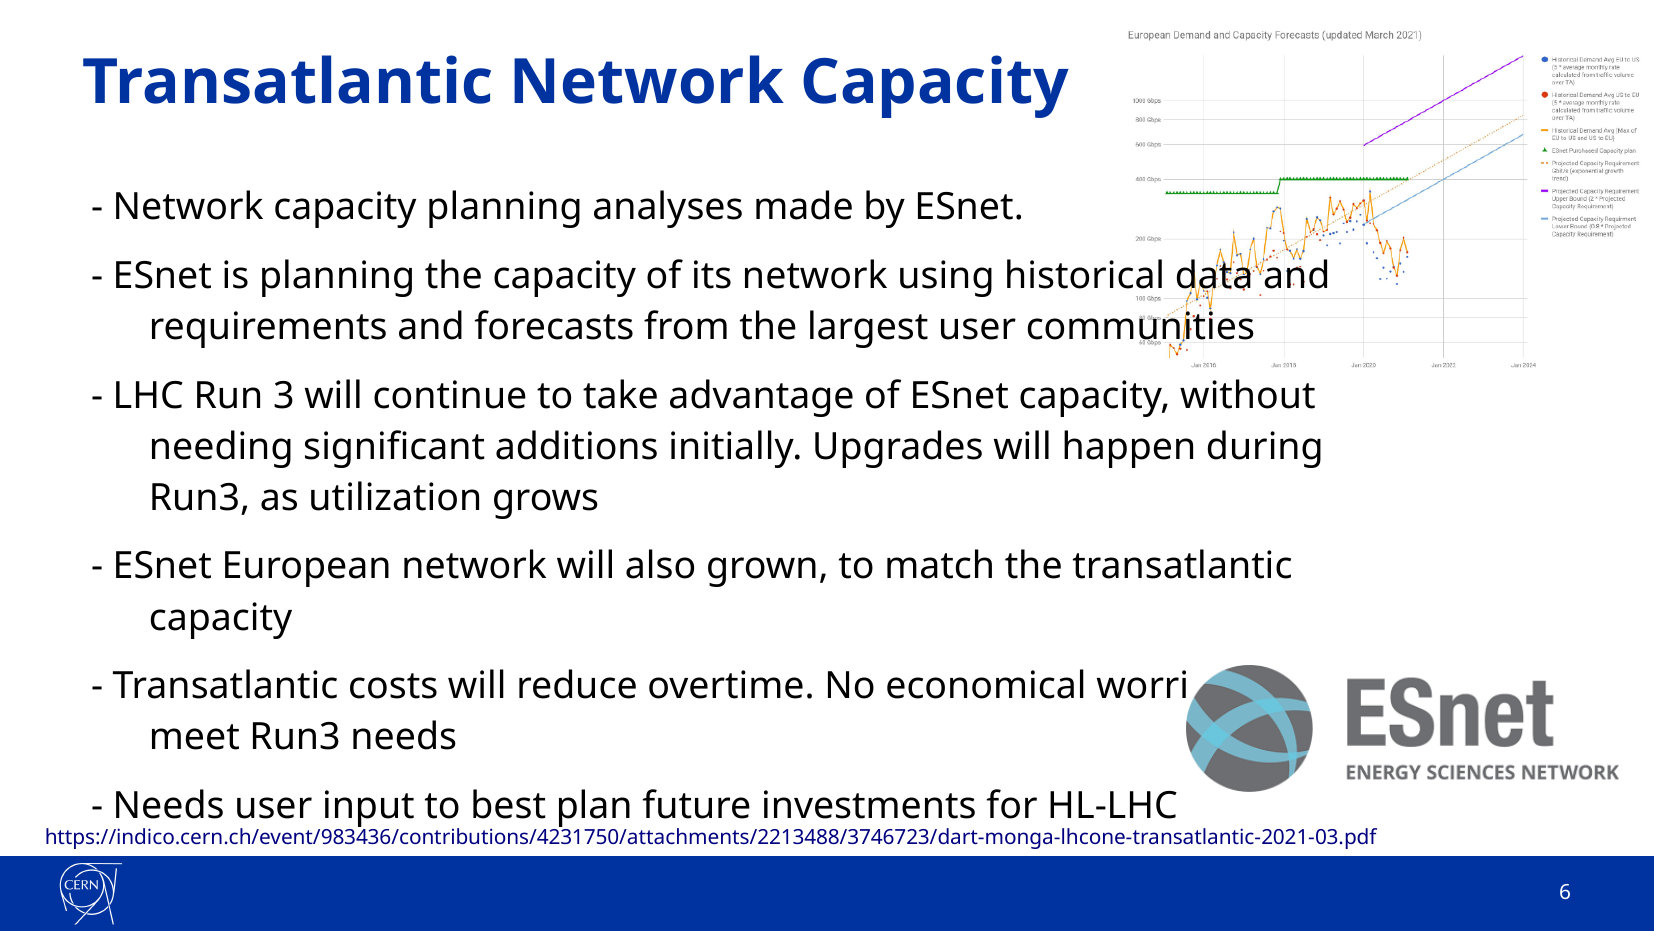

# Transatlantic Network Capacity
- Network capacity planning analyses made by ESnet.
- ESnet is planning the capacity of its network using historical data and requirements and forecasts from the largest user communities
- LHC Run 3 will continue to take advantage of ESnet capacity, without needing significant additions initially. Upgrades will happen during Run3, as utilization grows
- ESnet European network will also grown, to match the transatlantic capacity
- Transatlantic costs will reduce overtime. No economical worries to meet Run3 needs
- Needs user input to best plan future investments for HL-LHC
https://indico.cern.ch/event/983436/contributions/4231750/attachments/2213488/3746723/dart-monga-lhcone-transatlantic-2021-03.pdf
6